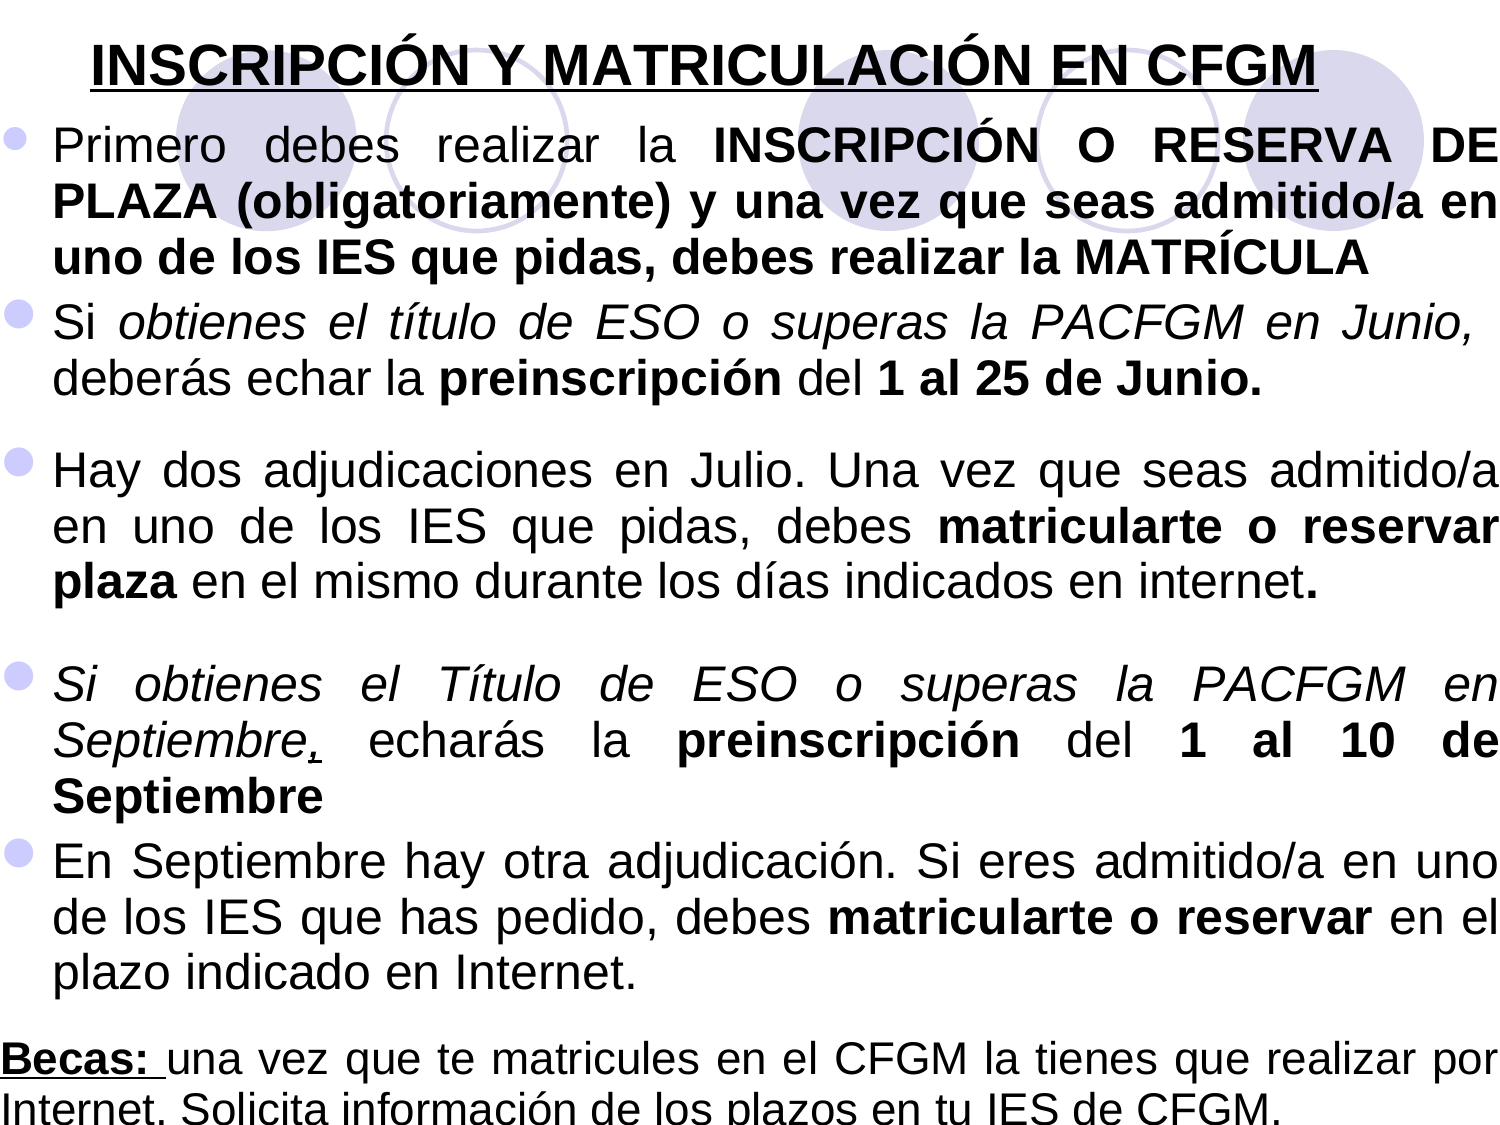

INSCRIPCIÓN Y MATRICULACIÓN EN CFGM
Primero debes realizar la INSCRIPCIÓN O RESERVA DE PLAZA (obligatoriamente) y una vez que seas admitido/a en uno de los IES que pidas, debes realizar la MATRÍCULA
Si obtienes el título de ESO o superas la PACFGM en Junio, deberás echar la preinscripción del 1 al 25 de Junio.
Hay dos adjudicaciones en Julio. Una vez que seas admitido/a en uno de los IES que pidas, debes matricularte o reservar plaza en el mismo durante los días indicados en internet.
Si obtienes el Título de ESO o superas la PACFGM en Septiembre, echarás la preinscripción del 1 al 10 de Septiembre
En Septiembre hay otra adjudicación. Si eres admitido/a en uno de los IES que has pedido, debes matricularte o reservar en el plazo indicado en Internet.
Becas: una vez que te matricules en el CFGM la tienes que realizar por Internet. Solicita información de los plazos en tu IES de CFGM.